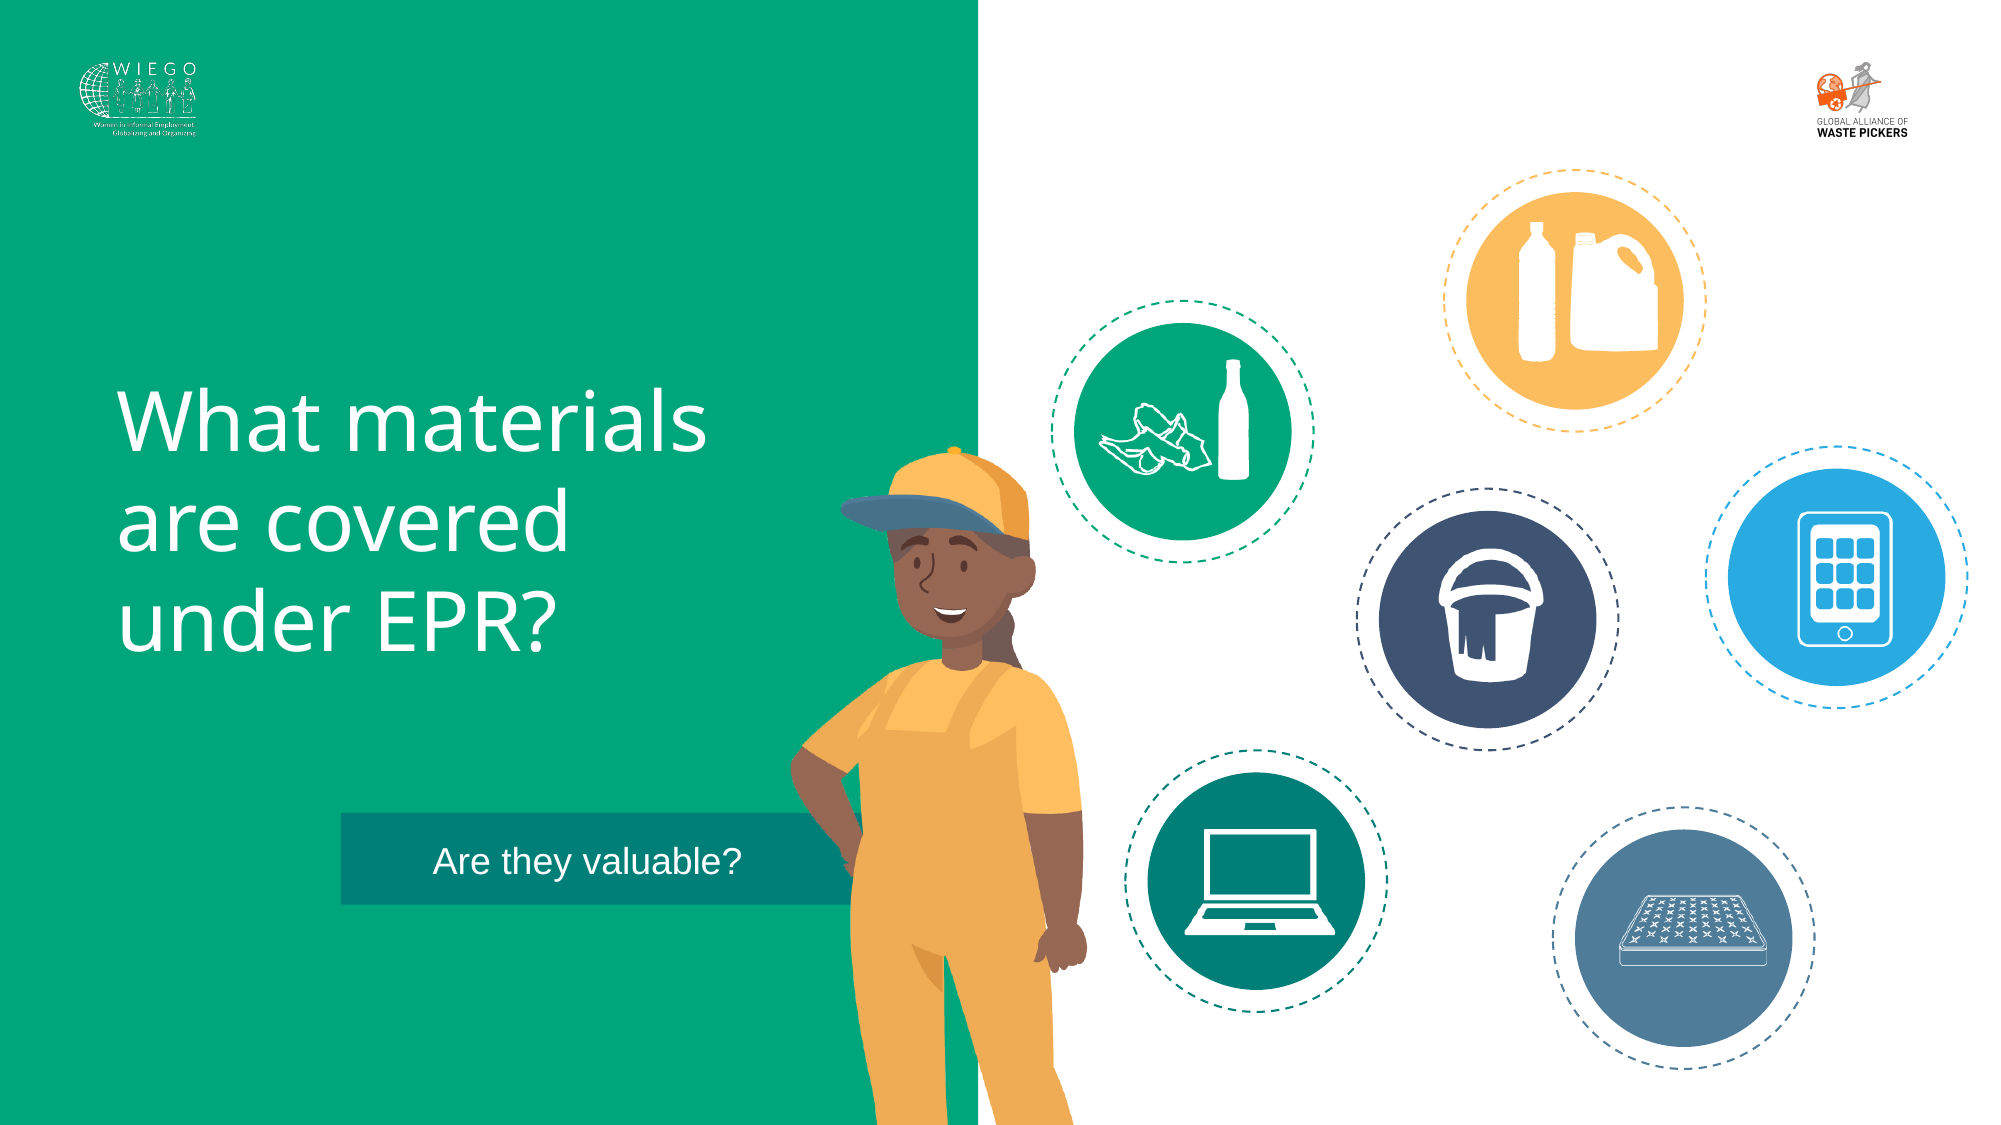

What materials
are covered
under EPR?
Are they valuable?